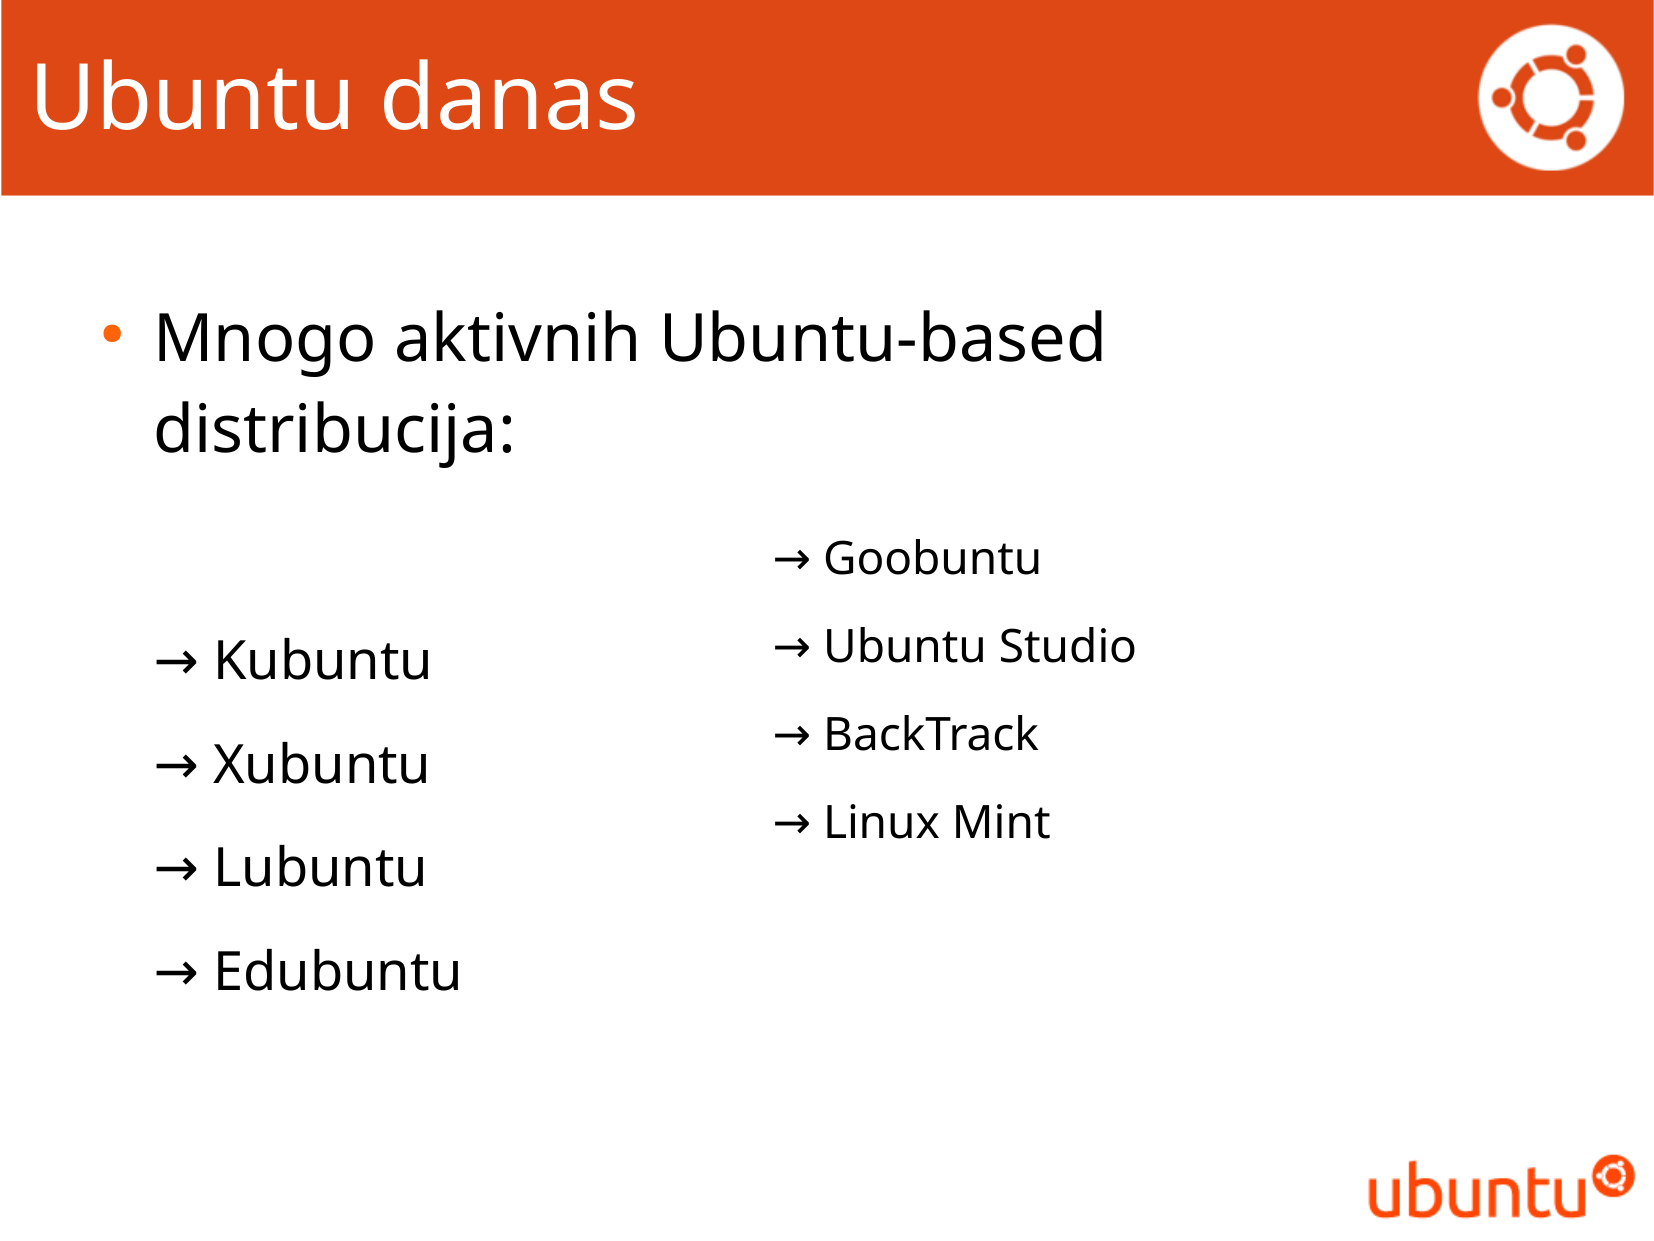

# Ubuntu danas
Mnogo aktivnih Ubuntu-based distribucija:
→ Kubuntu
→ Xubuntu
→ Lubuntu
→ Edubuntu
→ Goobuntu
→ Ubuntu Studio
→ BackTrack
→ Linux Mint